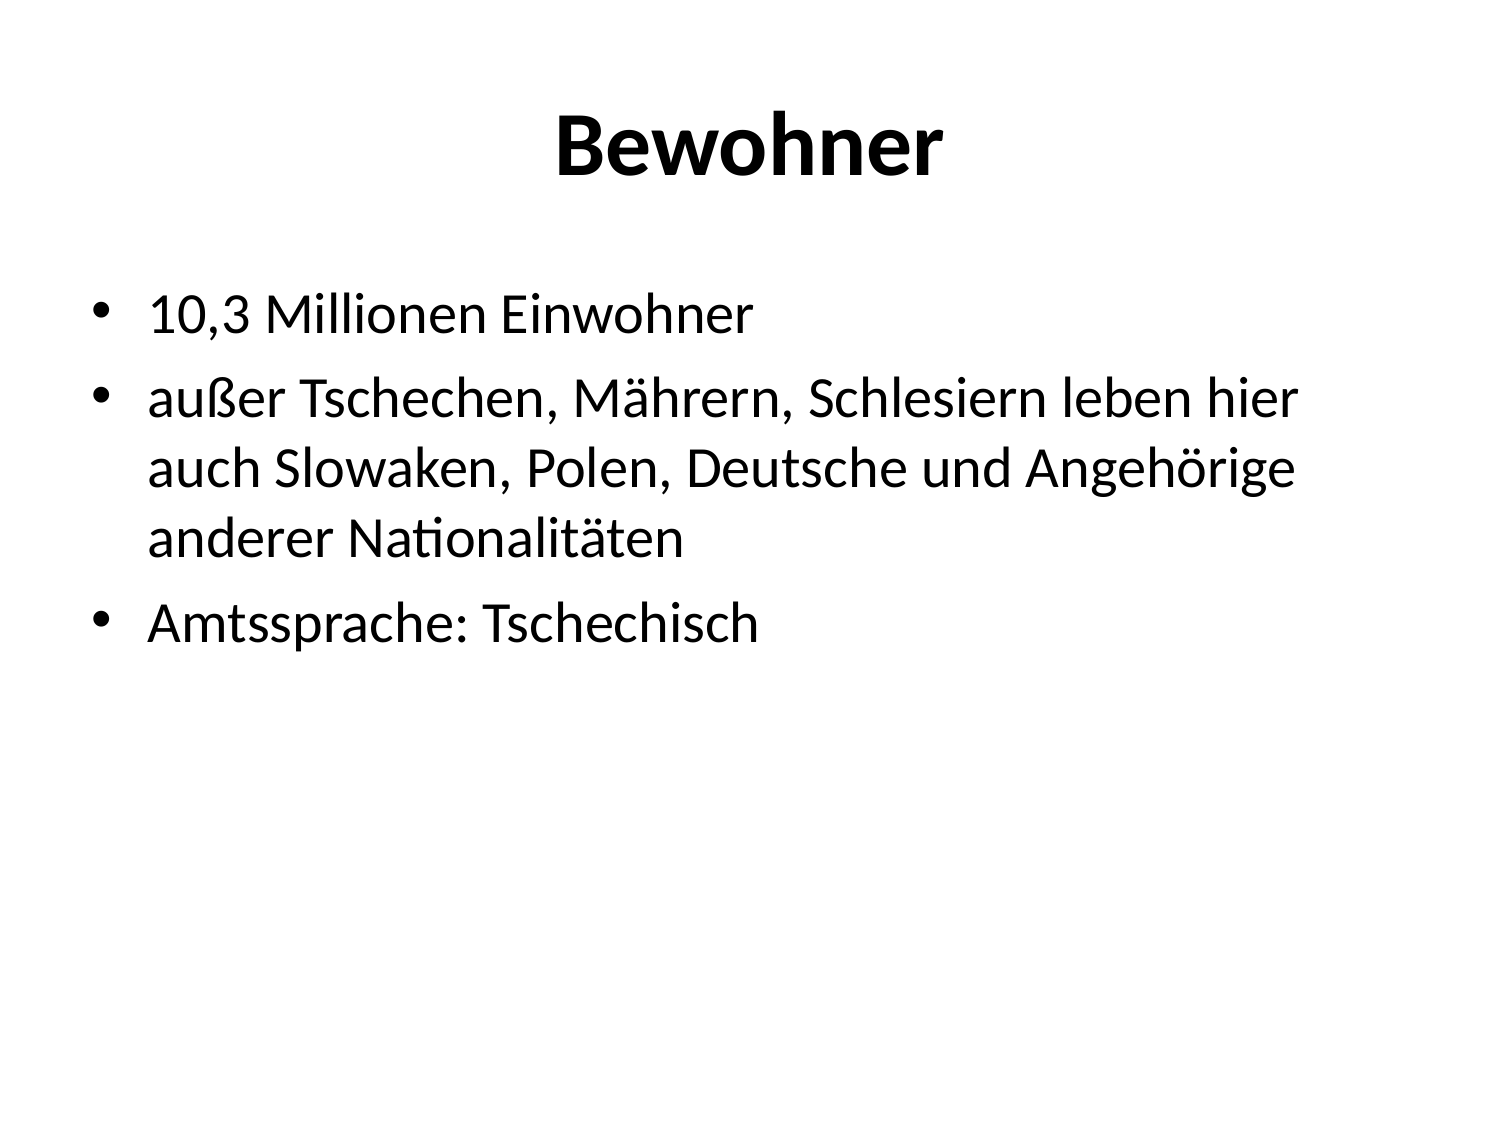

# Bewohner
10,3 Millionen Einwohner
außer Tschechen, Mährern, Schlesiern leben hier auch Slowaken, Polen, Deutsche und Angehörige anderer Nationalitäten
Amtssprache: Tschechisch